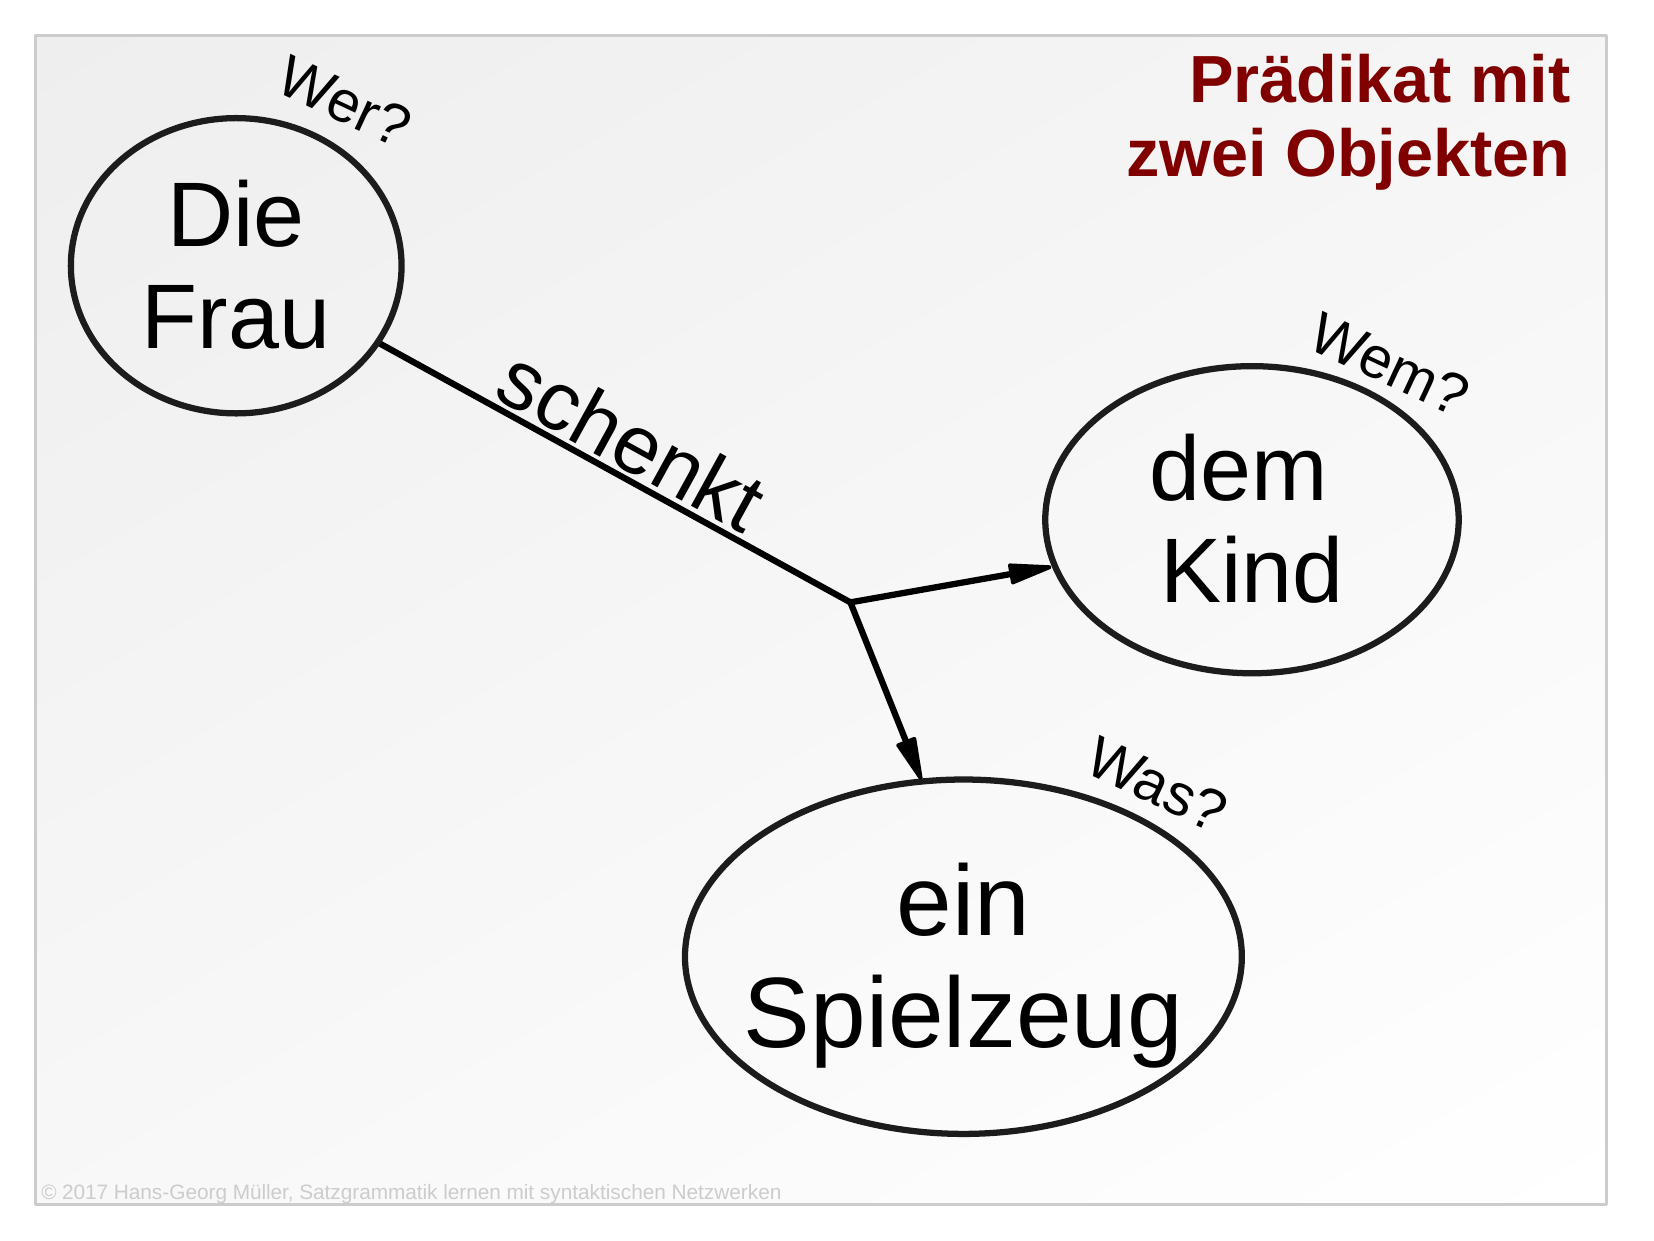

# Prädikat mit zwei Objekten
Wer?
Die
Frau
Wem?
schenkt
dem
Kind
Was?
ein
Spielzeug